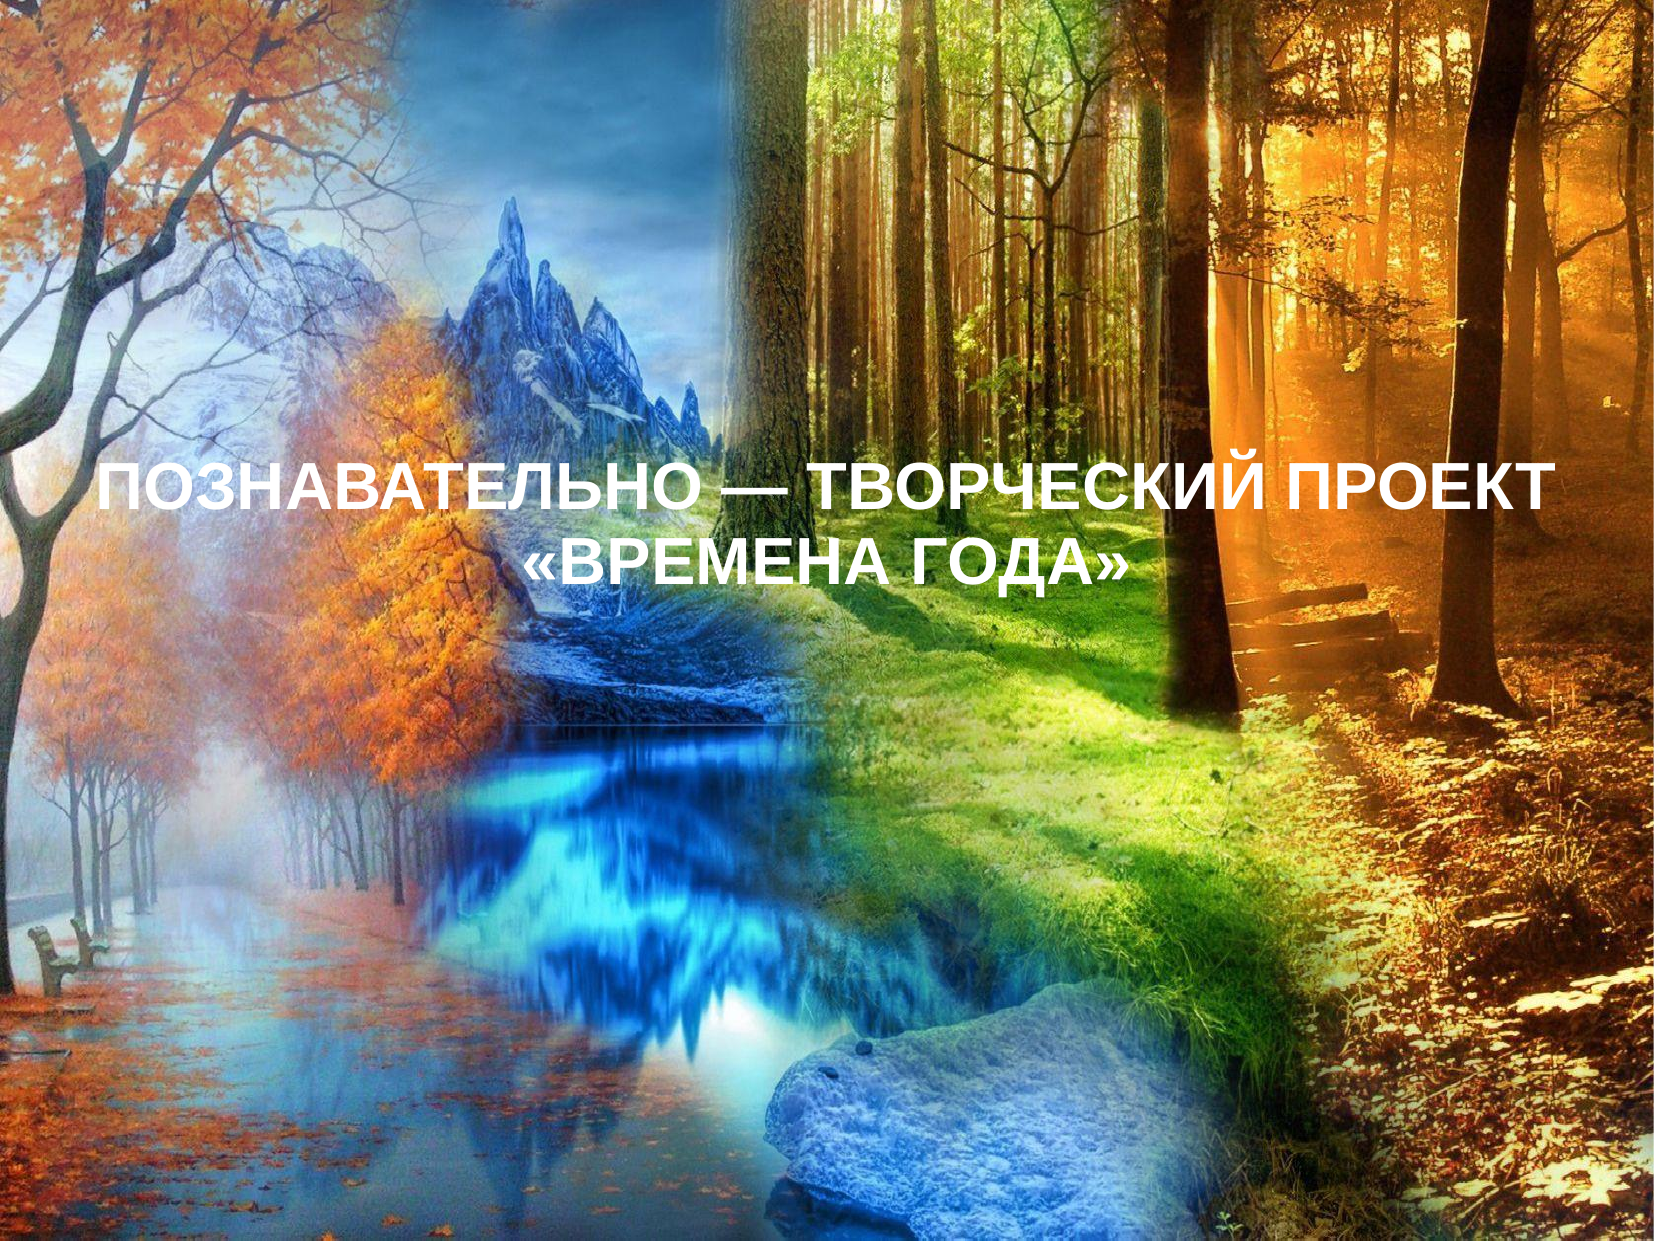

# ПОЗНАВАТЕЛЬНО — ТВОРЧЕСКИЙ ПРОЕКТ «ВРЕМЕНА ГОДА»